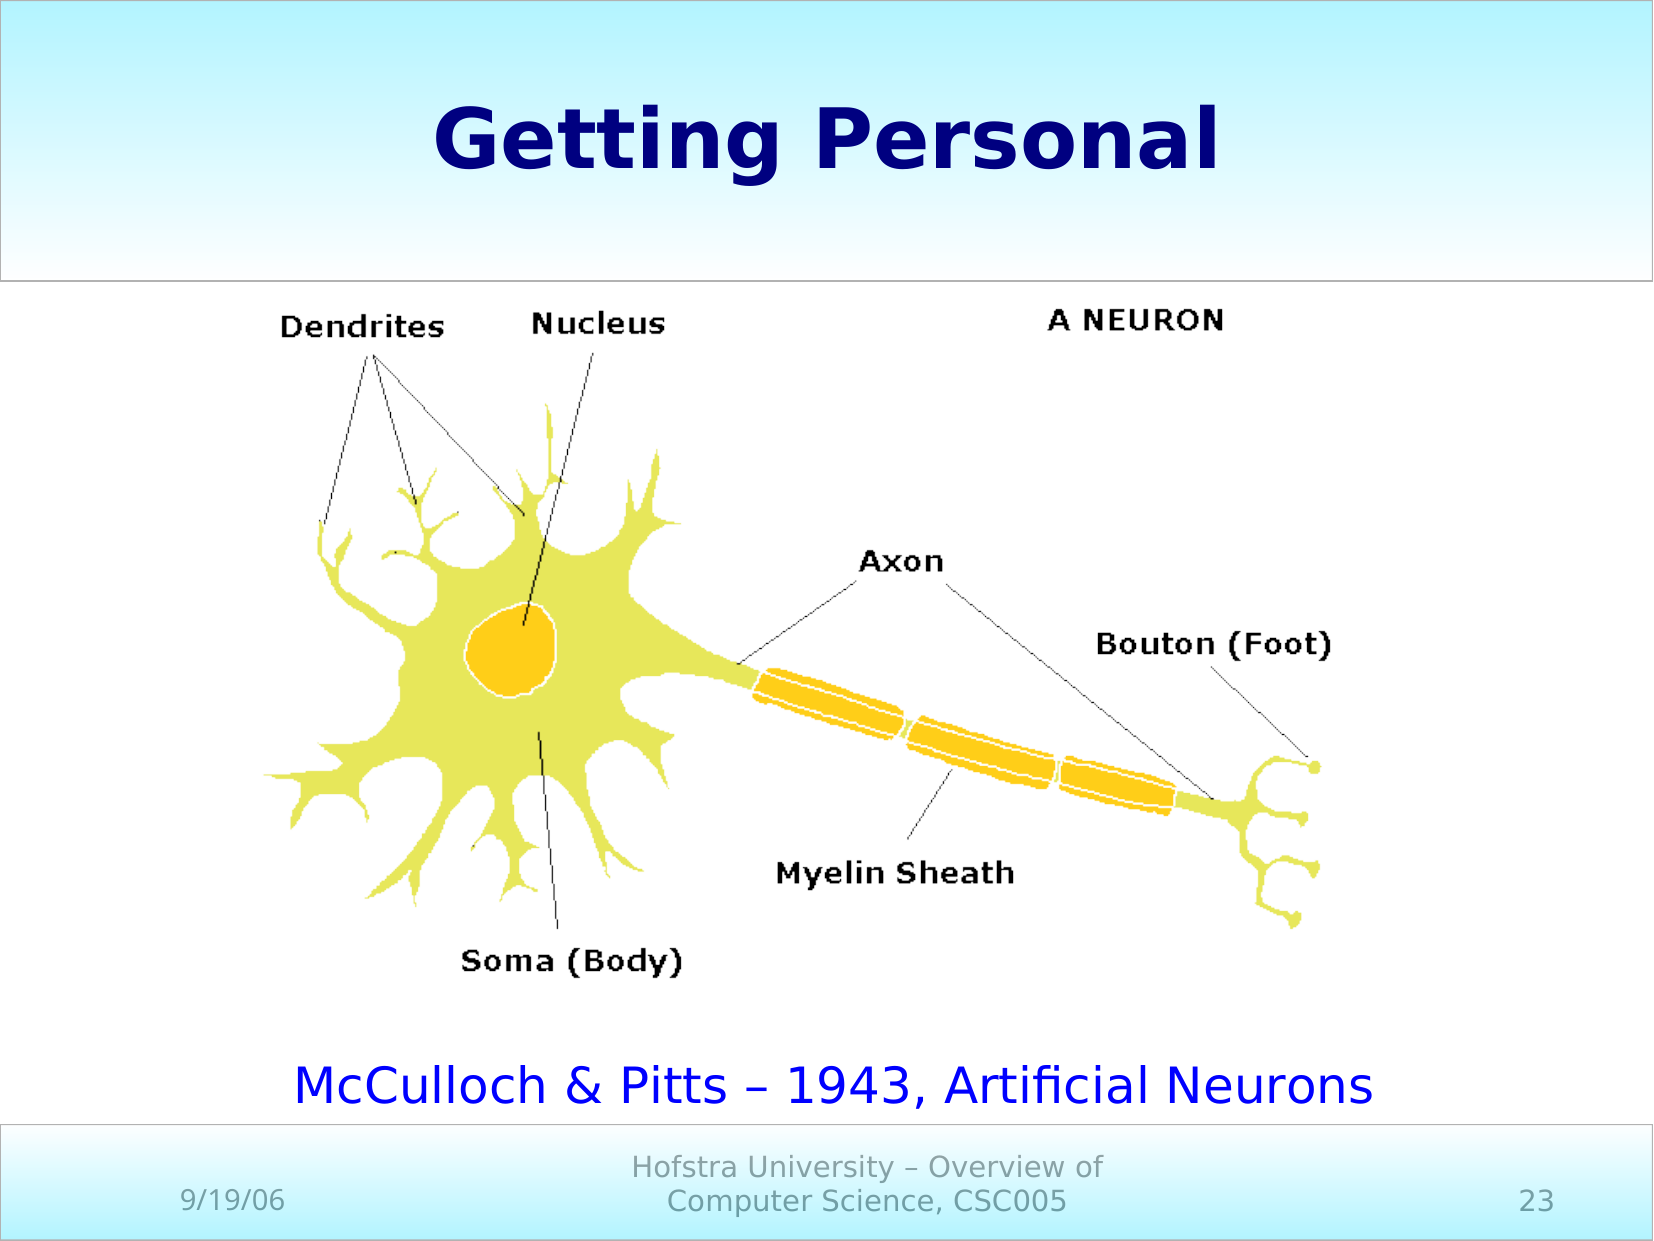

# Getting Personal
 McCulloch & Pitts – 1943, Artificial Neurons
09/27/06
23